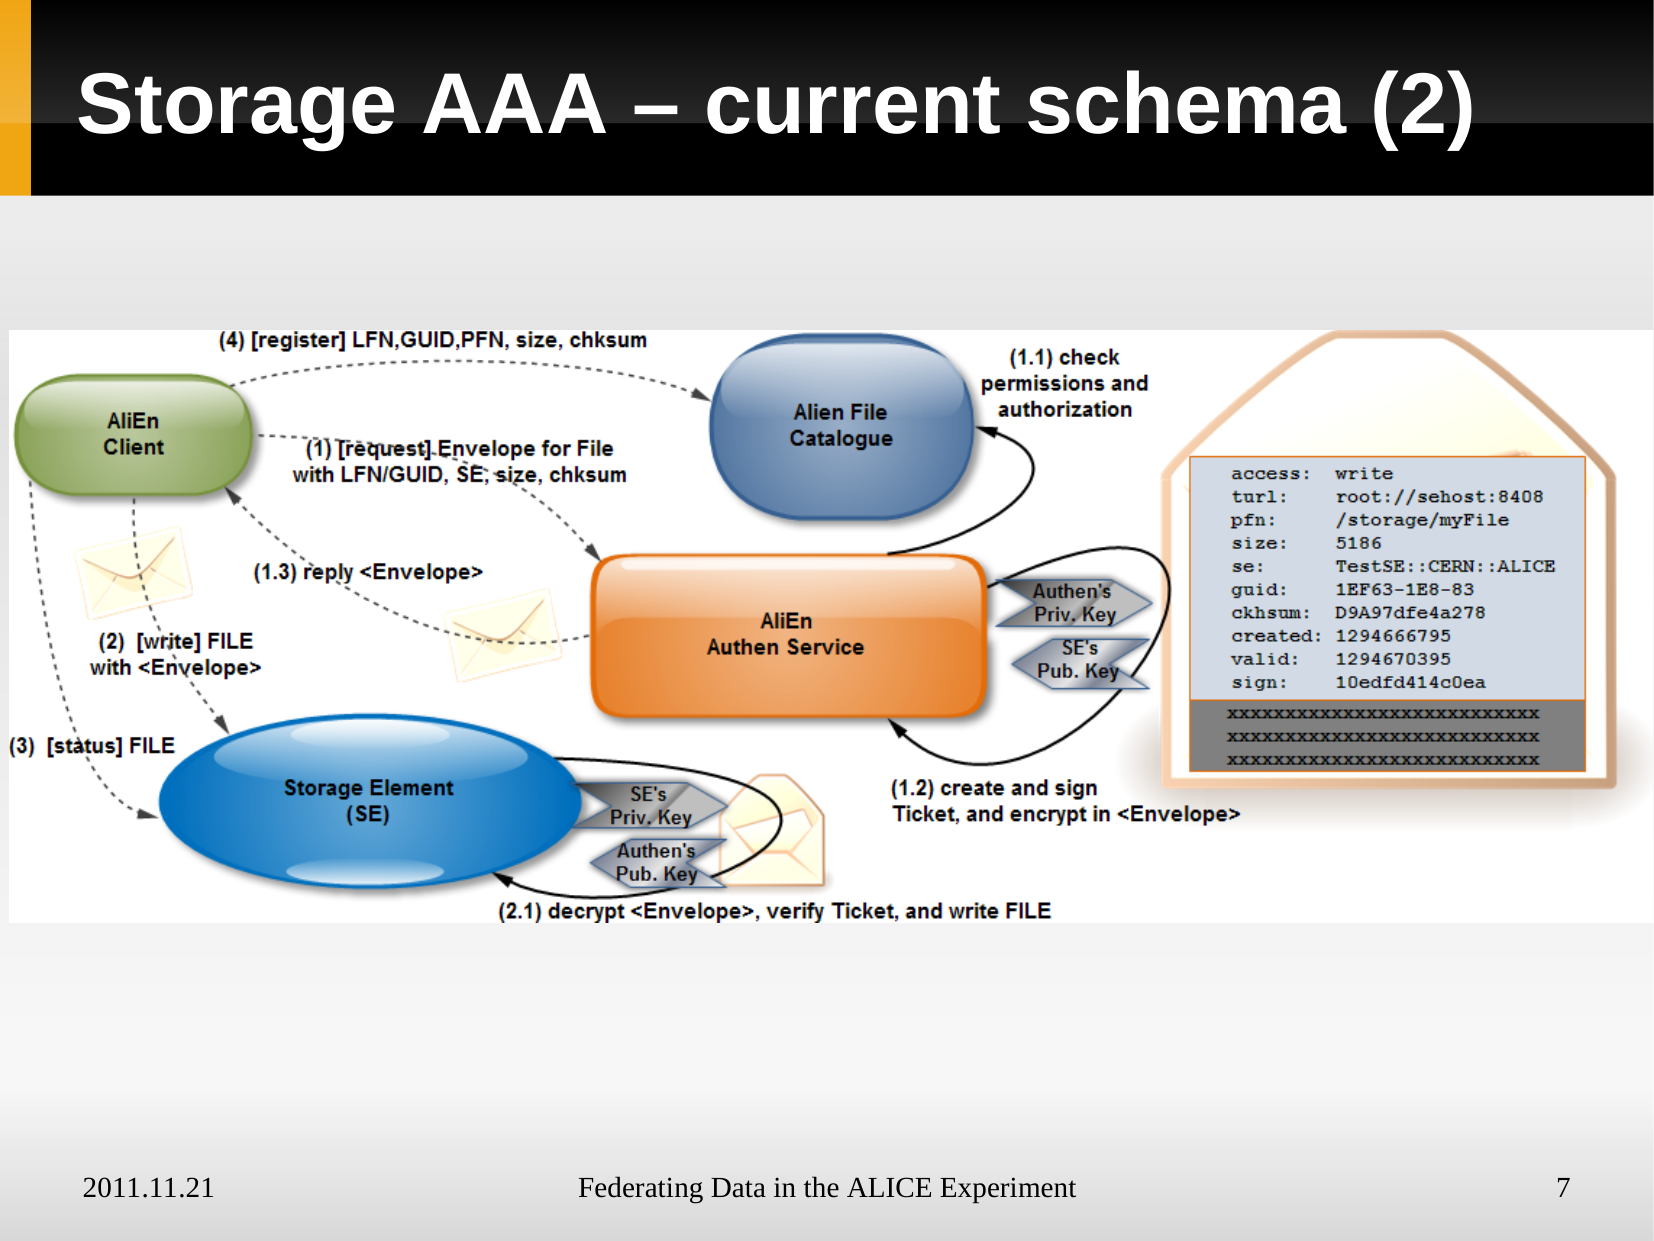

# Storage AAA – current schema (2)
2011.11.21
Federating Data in the ALICE Experiment
7